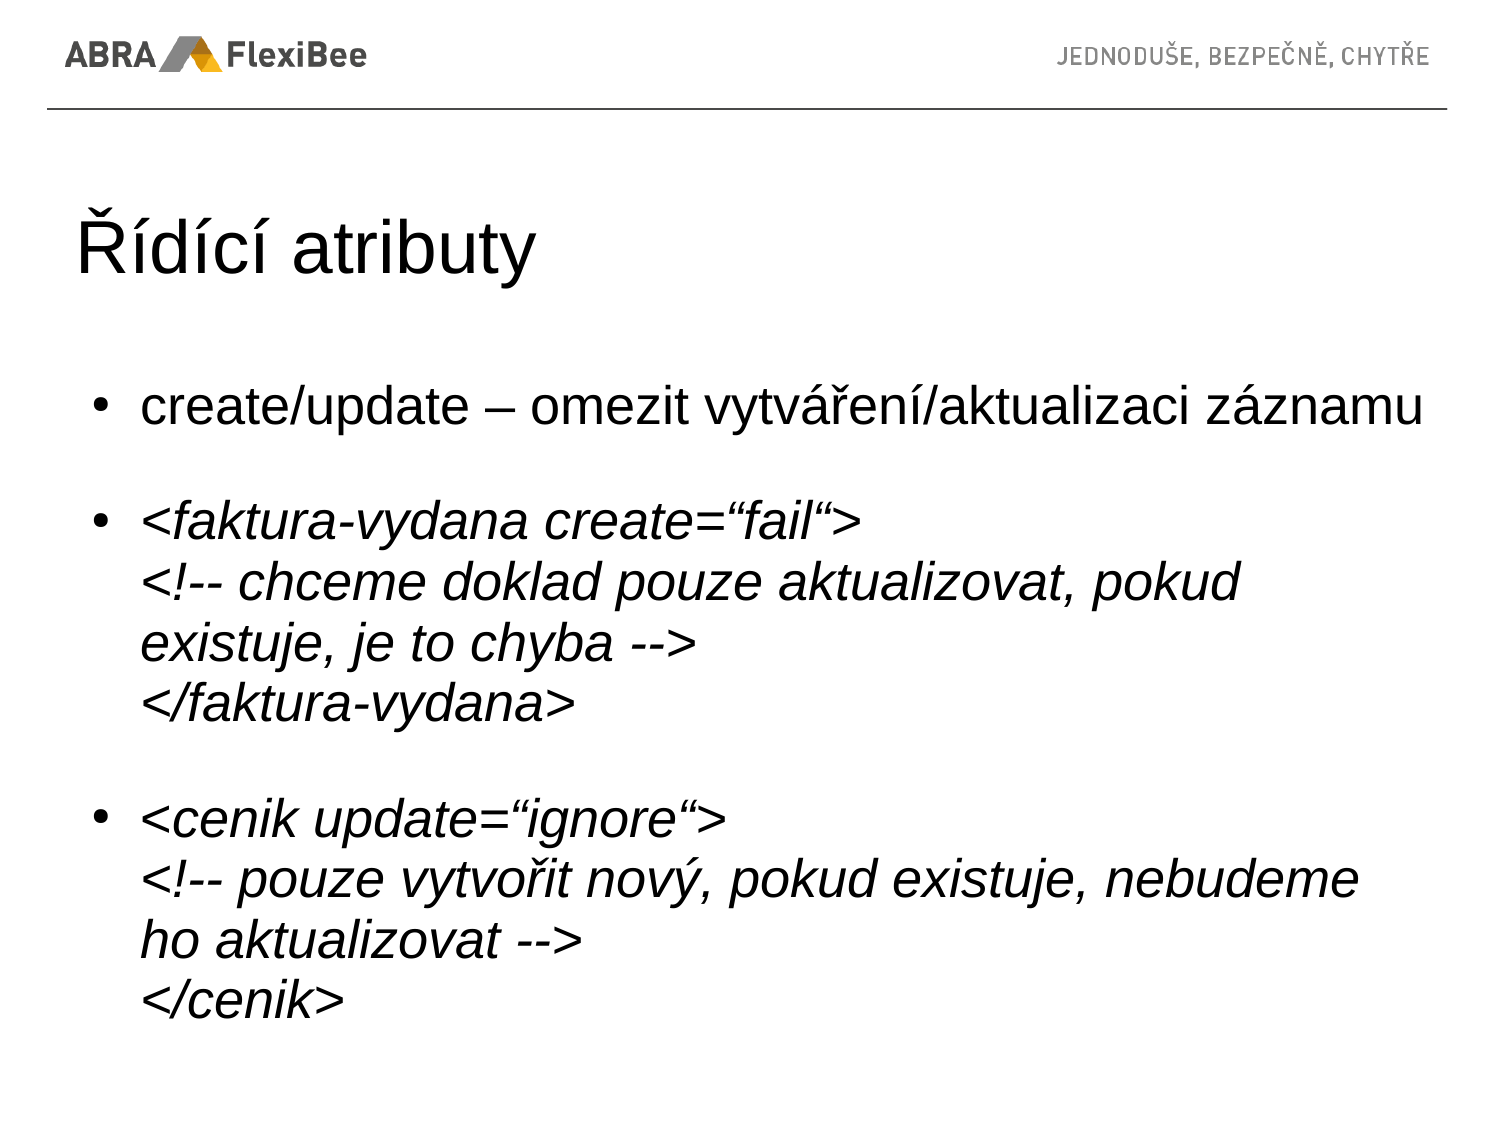

# Řídící atributy
create/update – omezit vytváření/aktualizaci záznamu
<faktura-vydana create=“fail“>
<!-- chceme doklad pouze aktualizovat, pokud existuje, je to chyba -->
</faktura-vydana>
<cenik update=“ignore“>
<!-- pouze vytvořit nový, pokud existuje, nebudeme ho aktualizovat -->
</cenik>